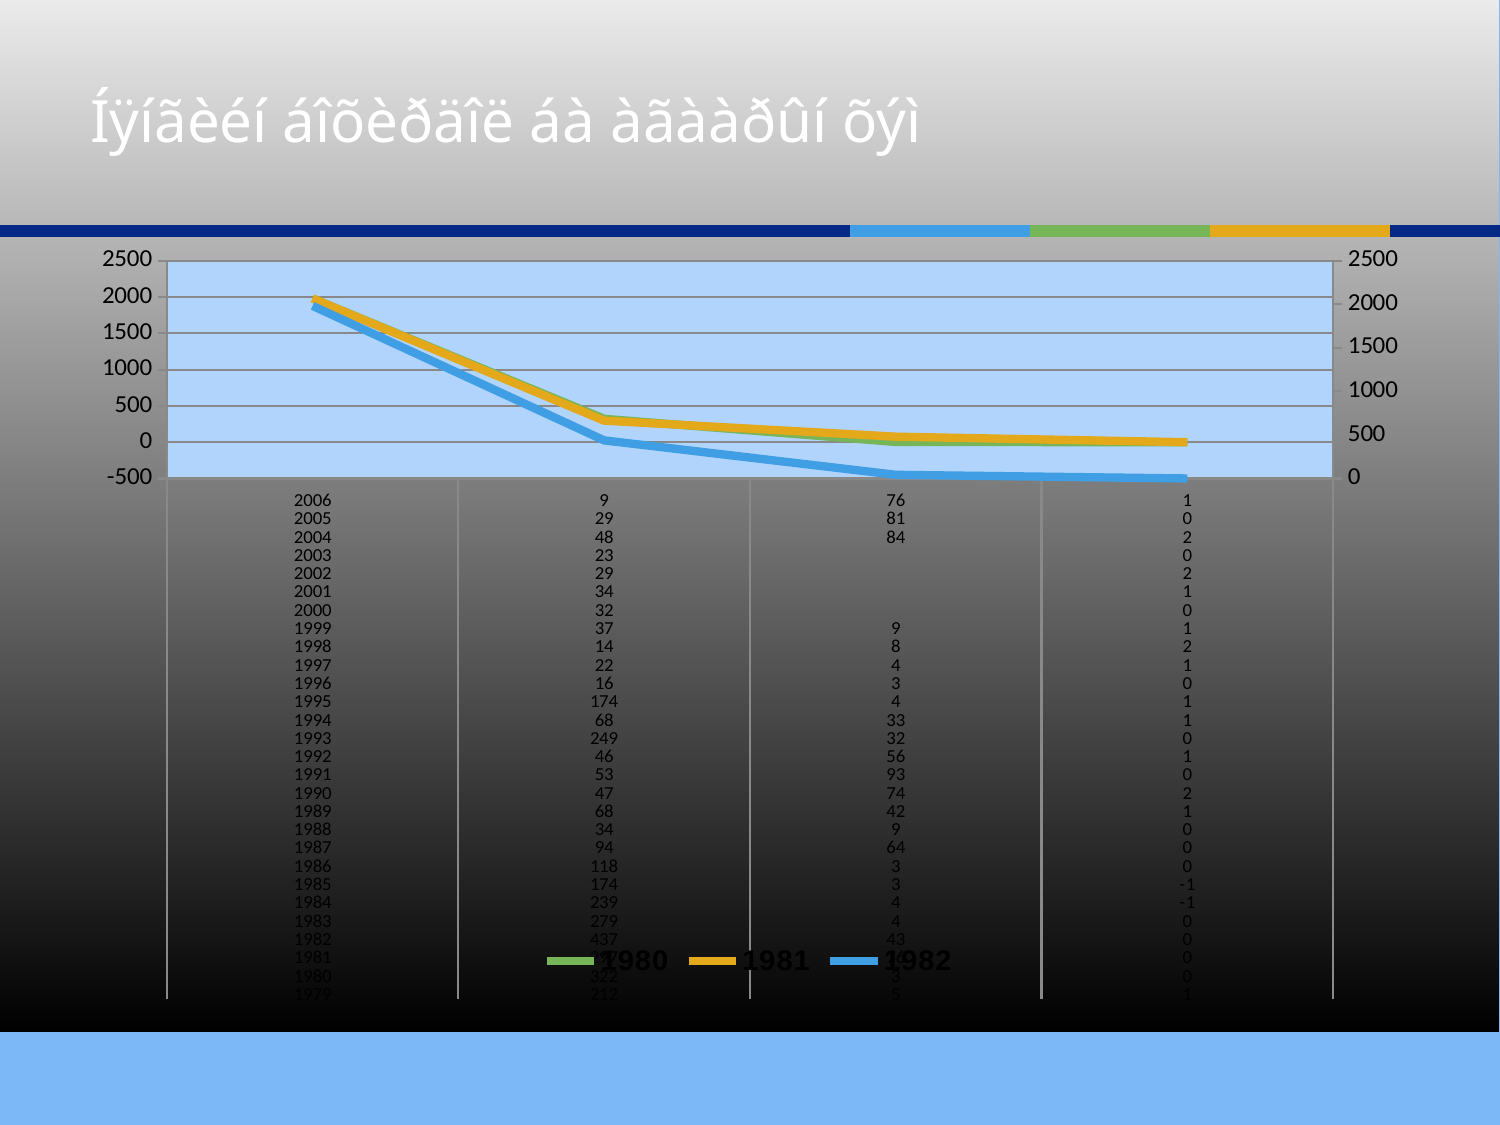

# Íÿíãèéí áîõèðäîë áà àãààðûí õýì
### Chart
| Category | bacteria count | coliform | temperature |
|---|---|---|---|
| 0.5093 | 211.857142857143 | 4.6 | 0.5093 |
| -0.4606 | 321.888888888889 | 3.0 | -0.4606 |
| -0.493300000000001 | 296.611111111111 | 76.2666666666667 | -0.493300000000001 |
| 0.3977 | 437.083333333333 | 42.5454545454546 | 0.3977 |
| -0.1997 | 279.285714285714 | 4.41666666666667 | -0.1997 |
| -1.422 | 239.32 | 3.77777777777778 | -1.422 |
| -0.9888 | 173.833333333334 | 3.06666666666667 | -0.9888 |
| -0.2297 | 117.571428571428 | 3.22222222222222 | -0.2297 |
| -0.3057 | 94.1515151515152 | 64.3333333333333 | -0.3057 |
| -0.0904 | 34.08 | 9.30769230769232 | -0.0904 |
| 0.724600000000001 | 67.95 | 42.08 | 0.724600000000001 |
| 1.9715 | 46.5176470588235 | 74.1657142857143 | 1.9715 |
| 0.1718 | 53.041095890411 | 93.1907894736841 | 0.1718 |
| 0.508 | 46.4826086956521 | 55.9776536312848 | 0.508 |
| -0.0173 | 249.228260869565 | 32.0927835051546 | -0.0173 |
| 1.0699 | 67.519801980198 | 33.3066666666665 | 1.0699 |
| 0.8943 | 174.25 | 3.75 | 0.8943 |
| -0.0567 | 16.3333333333333 | 3.42857142857143 | -0.0567 |
| 1.4863 | 21.5862068965517 | 3.69090909090909 | 1.4863 |
| 1.6156 | 14.1875 | 7.59322033898305 | 1.6156 |
| 1.3606 | 37.2631578947369 | 8.90769230769231 | 1.3606 |
| 0.4582 | 31.5736263736263 | None | 0.4582 |
| 1.0039 | 34.2682926829269 | None | 1.0039 |
| 1.5018 | 28.5409836065574 | None | 1.5018 |
| 0.2188 | 23.0882352941176 | None | 0.2188 |
| 1.5094 | 48.0363636363636 | 84.4 | 1.5094 |
| -0.0016 | 28.8910891089109 | 80.5833333333333 | -0.0016 |
| 1.2003 | 8.69767441860465 | 76.030303030303 | 1.2003 |